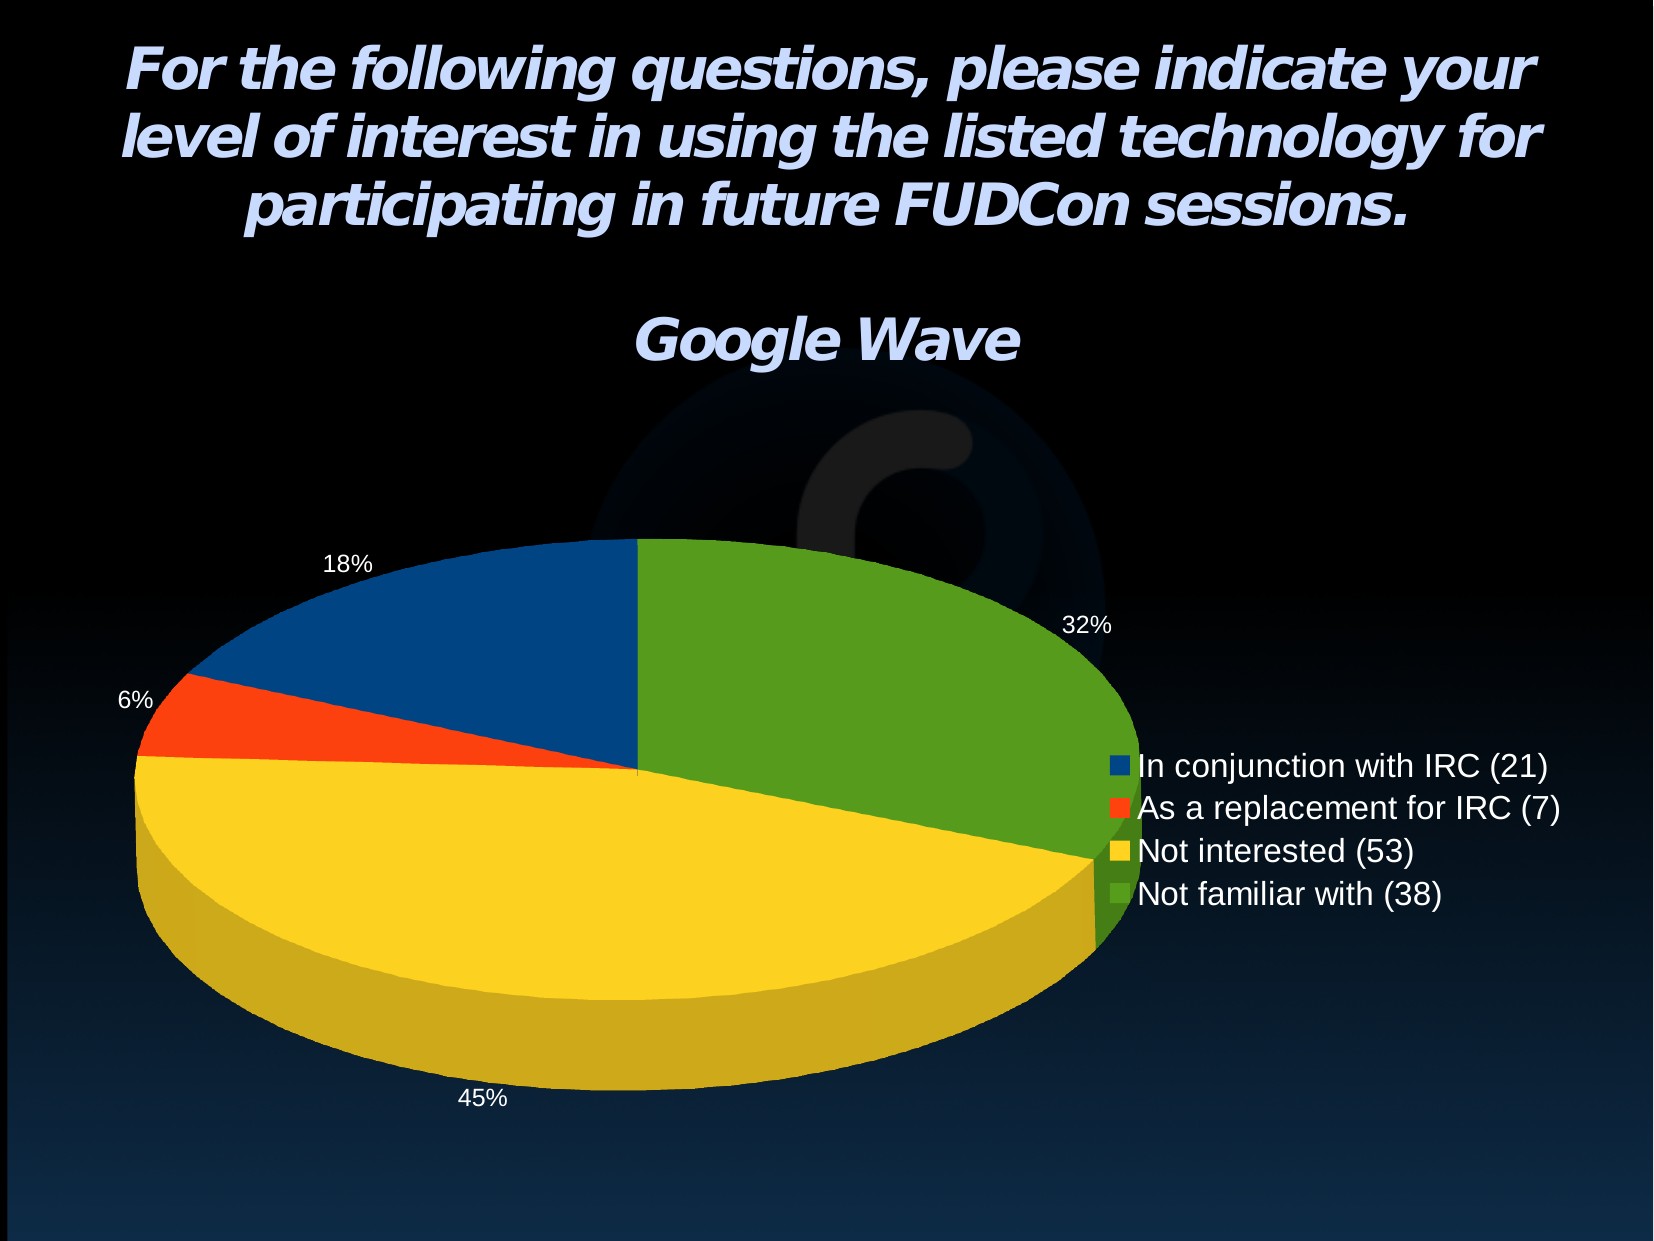

# For the following questions, please indicate your level of interest in using the listed technology for participating in future FUDCon sessions. Google Wave
[unsupported chart]